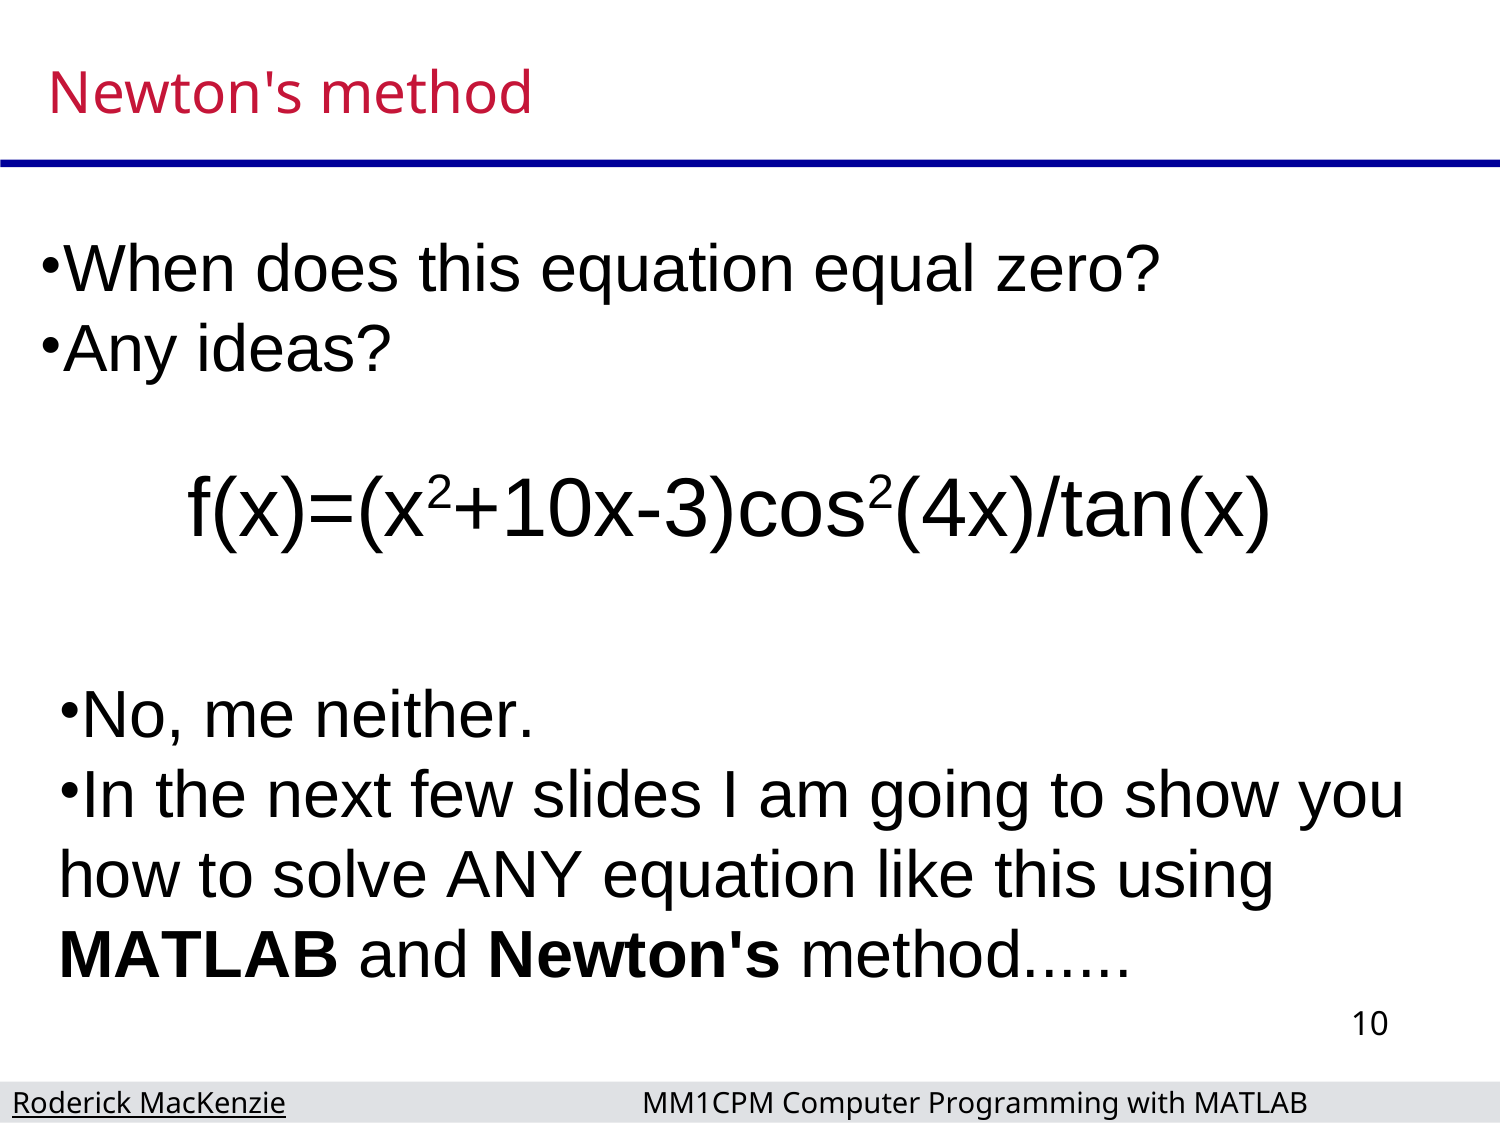

# Newton's method
When does this equation equal zero?
Any ideas?
f(x)=(x2+10x-3)cos2(4x)/tan(x)
No, me neither.
In the next few slides I am going to show you how to solve ANY equation like this using MATLAB and Newton's method......